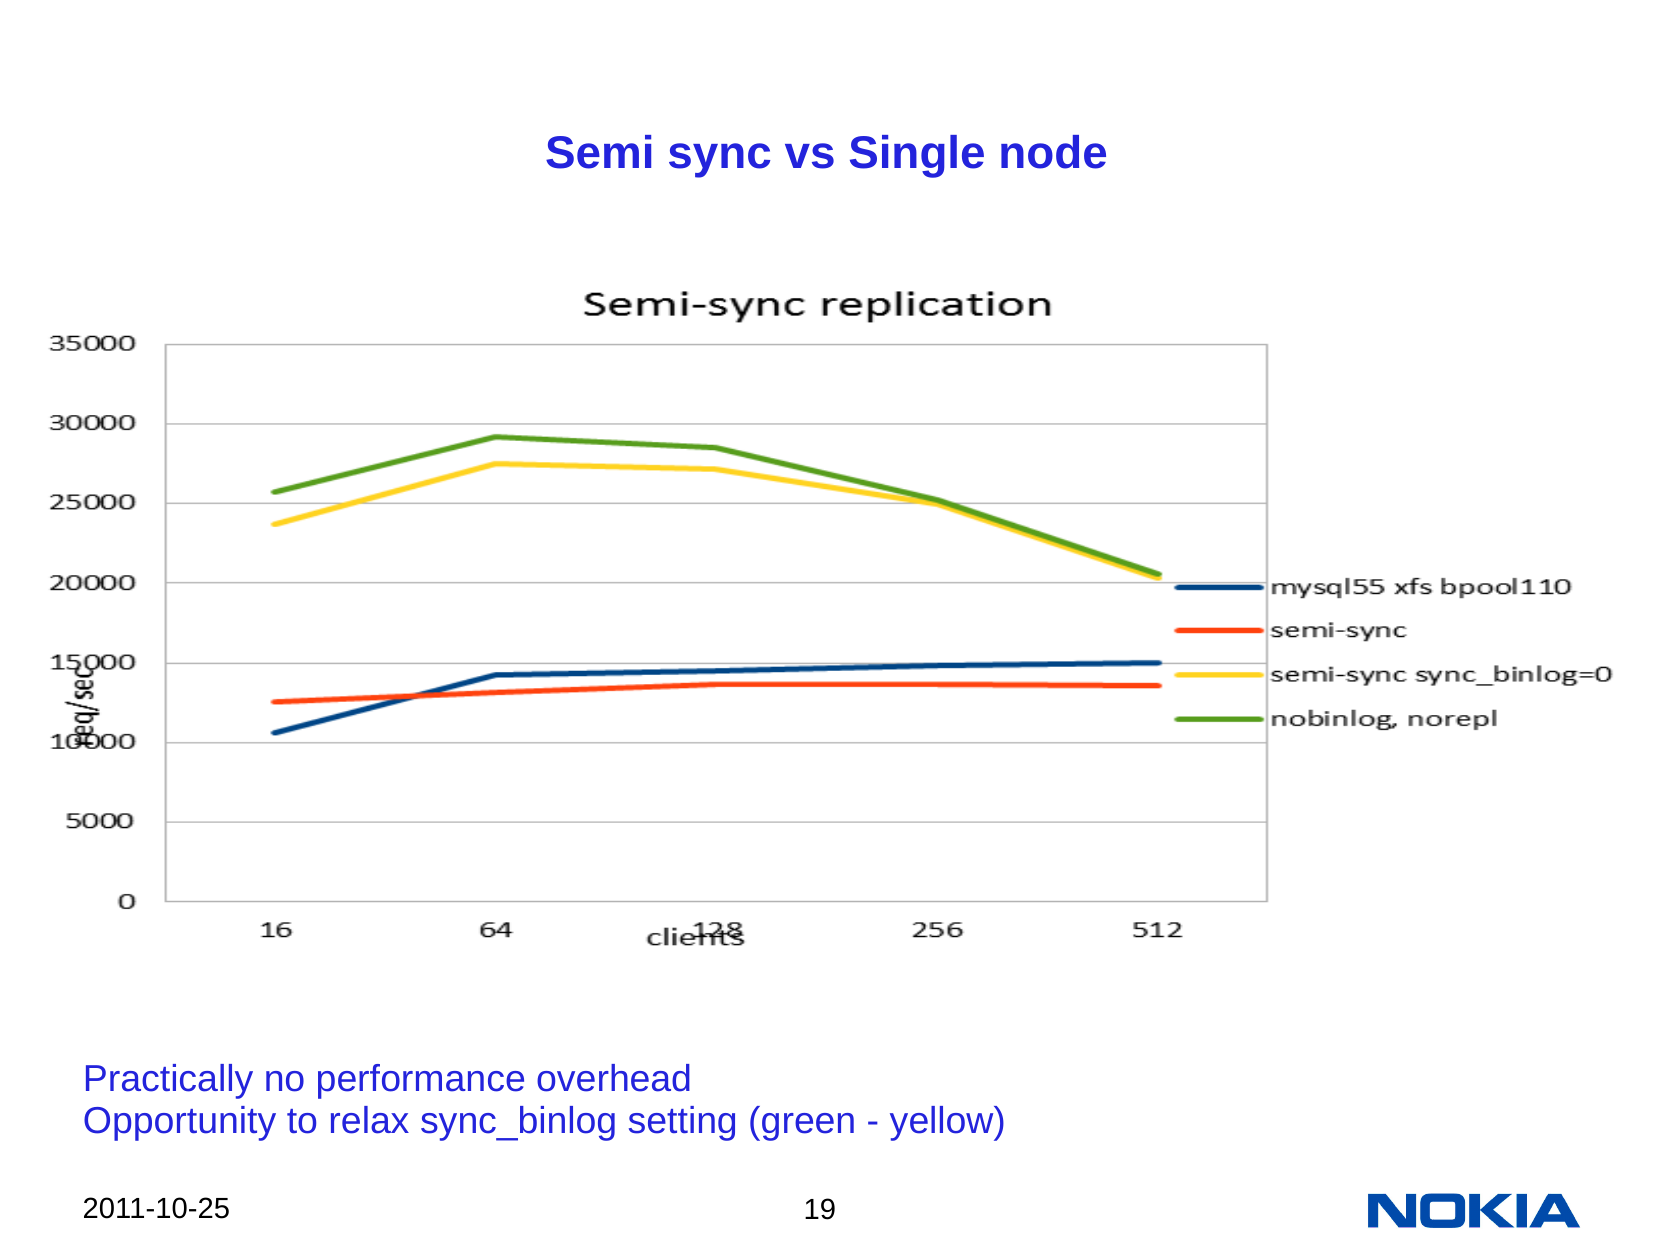

# Semi sync vs Single node
Practically no performance overhead
Opportunity to relax sync_binlog setting (green - yellow)
2011-10-25
19